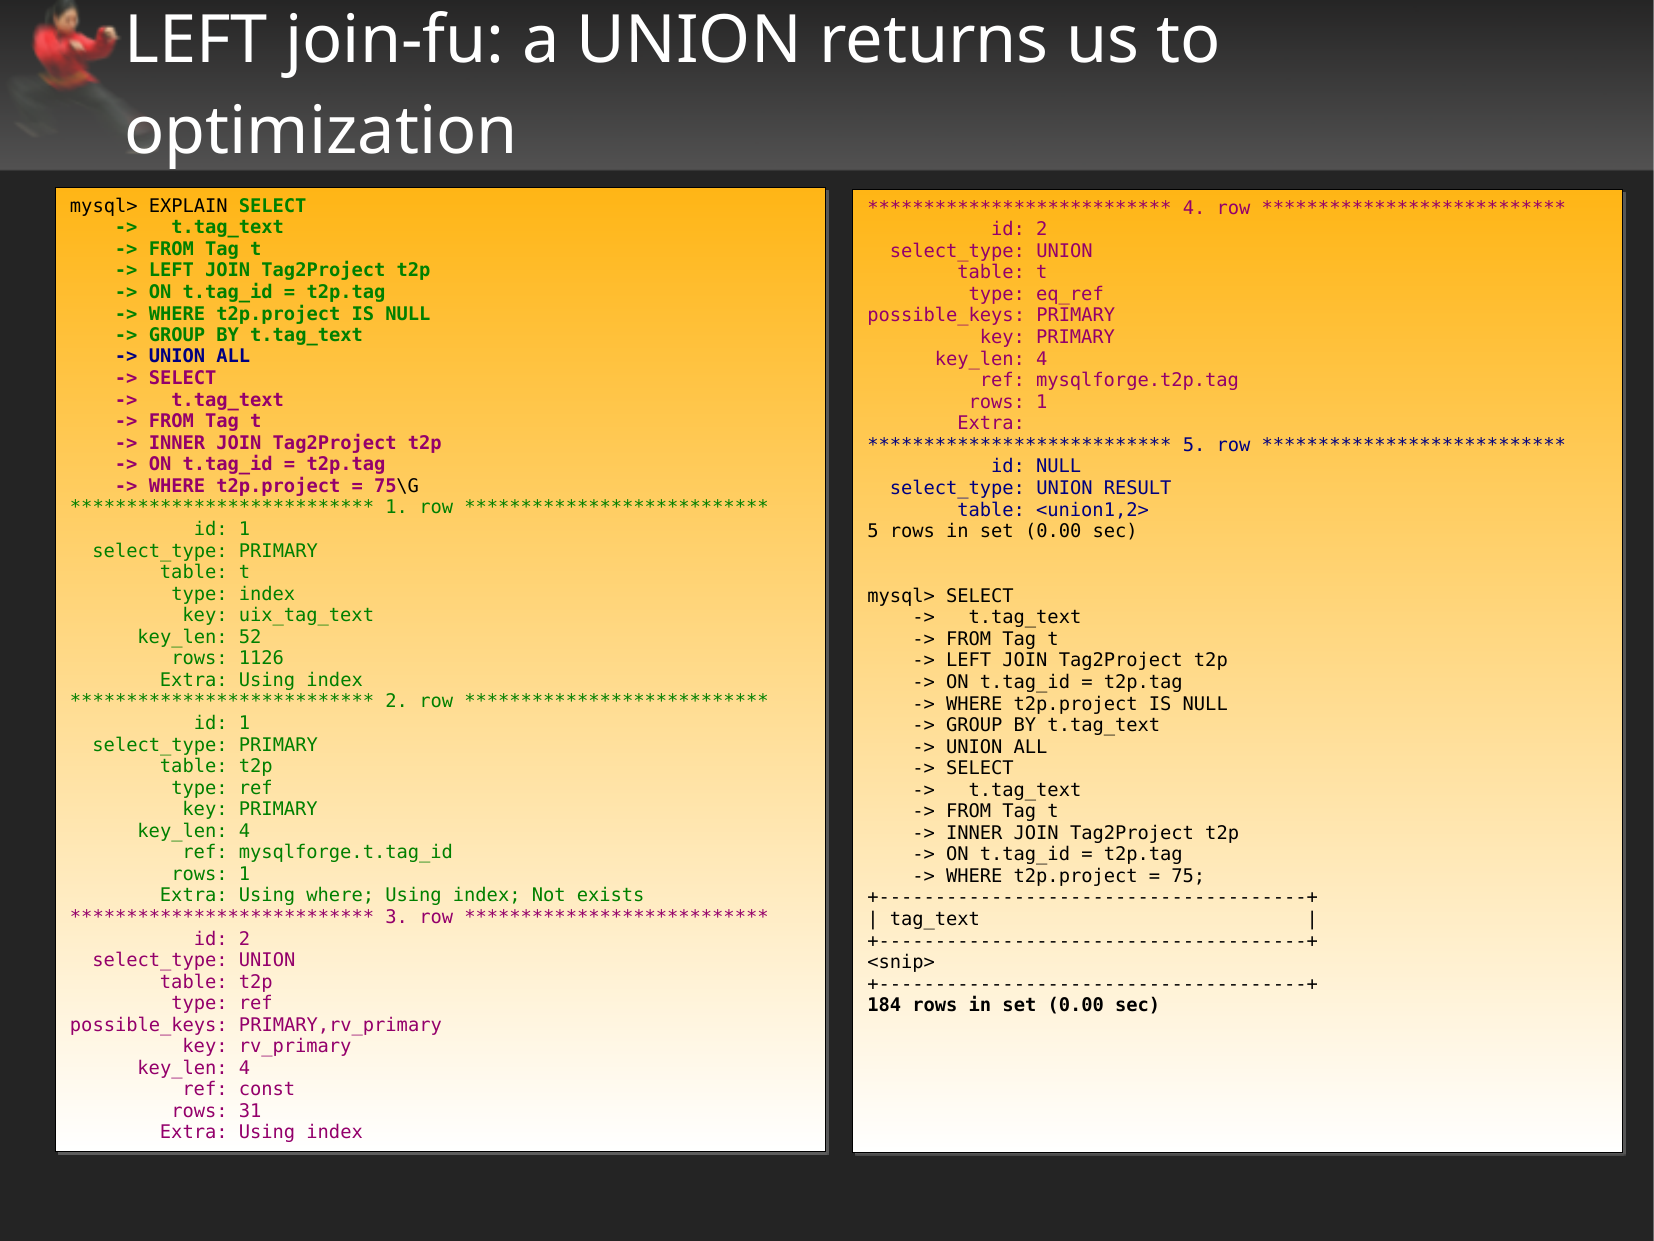

# LEFT join-fu: a UNION returns us to optimization
mysql> EXPLAIN SELECT
 -> t.tag_text
 -> FROM Tag t
 -> LEFT JOIN Tag2Project t2p
 -> ON t.tag_id = t2p.tag
 -> WHERE t2p.project IS NULL
 -> GROUP BY t.tag_text
 -> UNION ALL
 -> SELECT
 -> t.tag_text
 -> FROM Tag t
 -> INNER JOIN Tag2Project t2p
 -> ON t.tag_id = t2p.tag
 -> WHERE t2p.project = 75\G
*************************** 1. row ***************************
 id: 1
 select_type: PRIMARY
 table: t
 type: index
 key: uix_tag_text
 key_len: 52
 rows: 1126
 Extra: Using index
*************************** 2. row ***************************
 id: 1
 select_type: PRIMARY
 table: t2p
 type: ref
 key: PRIMARY
 key_len: 4
 ref: mysqlforge.t.tag_id
 rows: 1
 Extra: Using where; Using index; Not exists
*************************** 3. row ***************************
 id: 2
 select_type: UNION
 table: t2p
 type: ref
possible_keys: PRIMARY,rv_primary
 key: rv_primary
 key_len: 4
 ref: const
 rows: 31
 Extra: Using index
*************************** 4. row ***************************
 id: 2
 select_type: UNION
 table: t
 type: eq_ref
possible_keys: PRIMARY
 key: PRIMARY
 key_len: 4
 ref: mysqlforge.t2p.tag
 rows: 1
 Extra:
*************************** 5. row ***************************
 id: NULL
 select_type: UNION RESULT
 table: <union1,2>
5 rows in set (0.00 sec)
mysql> SELECT
 -> t.tag_text
 -> FROM Tag t
 -> LEFT JOIN Tag2Project t2p
 -> ON t.tag_id = t2p.tag
 -> WHERE t2p.project IS NULL
 -> GROUP BY t.tag_text
 -> UNION ALL
 -> SELECT
 -> t.tag_text
 -> FROM Tag t
 -> INNER JOIN Tag2Project t2p
 -> ON t.tag_id = t2p.tag
 -> WHERE t2p.project = 75;
+--------------------------------------+
| tag_text |
+--------------------------------------+
<snip>
+--------------------------------------+
184 rows in set (0.00 sec)